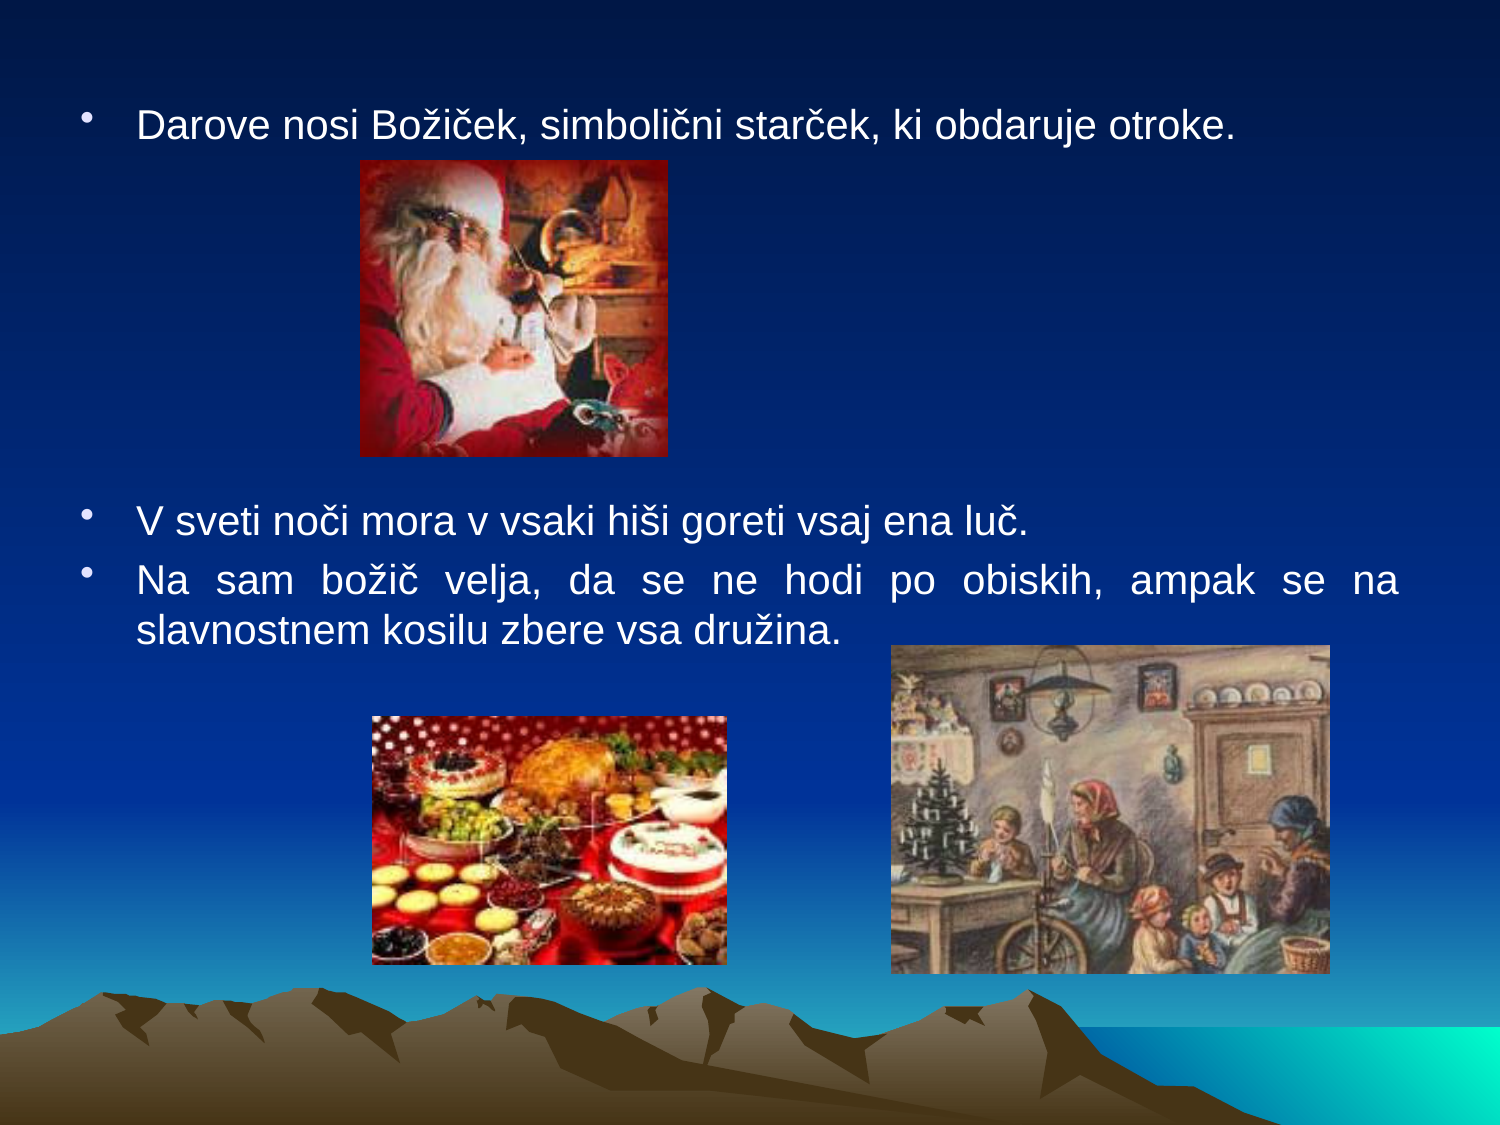

# Darove nosi Božiček, simbolični starček, ki obdaruje otroke.
V sveti noči mora v vsaki hiši goreti vsaj ena luč.
Na sam božič velja, da se ne hodi po obiskih, ampak se na slavnostnem kosilu zbere vsa družina.